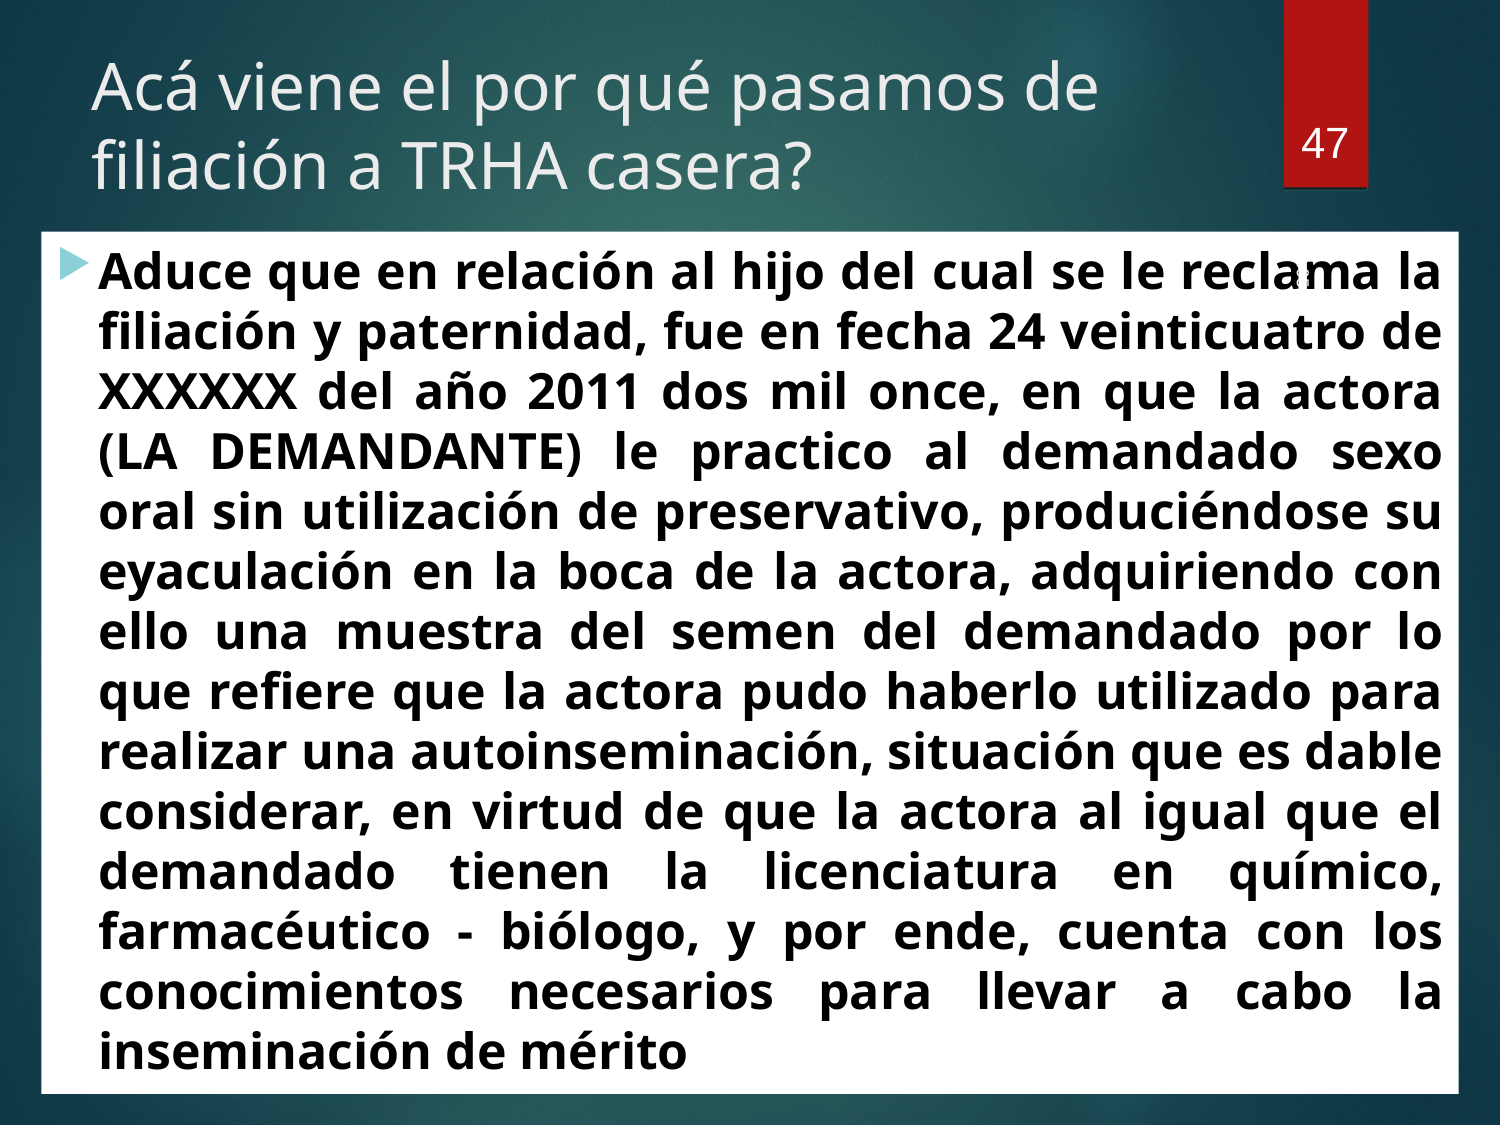

# Acá viene el por qué pasamos de filiación a TRHA casera?
Aduce que en relación al hijo del cual se le reclama la filiación y paternidad, fue en fecha 24 veinticuatro de XXXXXX del año 2011 dos mil once, en que la actora (LA DEMANDANTE) le practico al demandado sexo oral sin utilización de preservativo, produciéndose su eyaculación en la boca de la actora, adquiriendo con ello una muestra del semen del demandado por lo que refiere que la actora pudo haberlo utilizado para realizar una autoinseminación, situación que es dable considerar, en virtud de que la actora al igual que el demandado tienen la licenciatura en químico, farmacéutico - biólogo, y por ende, cuenta con los conocimientos necesarios para llevar a cabo la inseminación de mérito
02:48:04